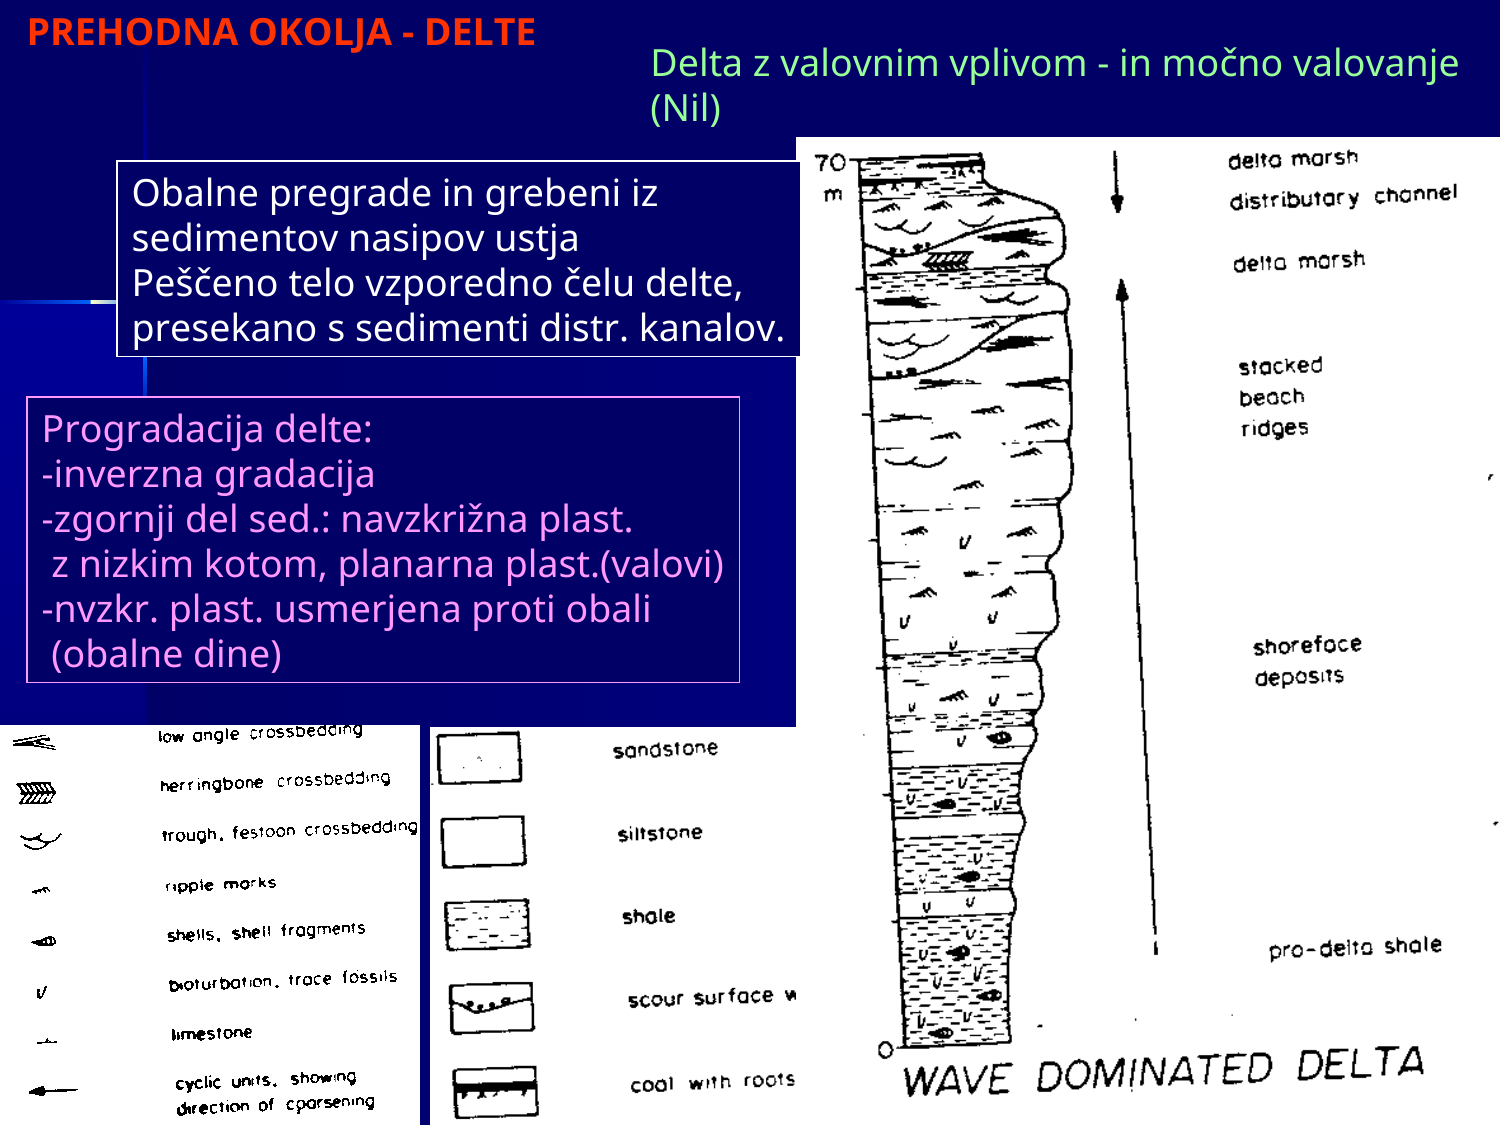

PREHODNA OKOLJA - DELTE
Delta z valovnim vplivom - in močno valovanje
(Nil)
Obalne pregrade in grebeni iz
sedimentov nasipov ustja
Peščeno telo vzporedno čelu delte,
presekano s sedimenti distr. kanalov.
Progradacija delte:
-inverzna gradacija
-zgornji del sed.: navzkrižna plast.
 z nizkim kotom, planarna plast.(valovi)
-nvzkr. plast. usmerjena proti obali
 (obalne dine)